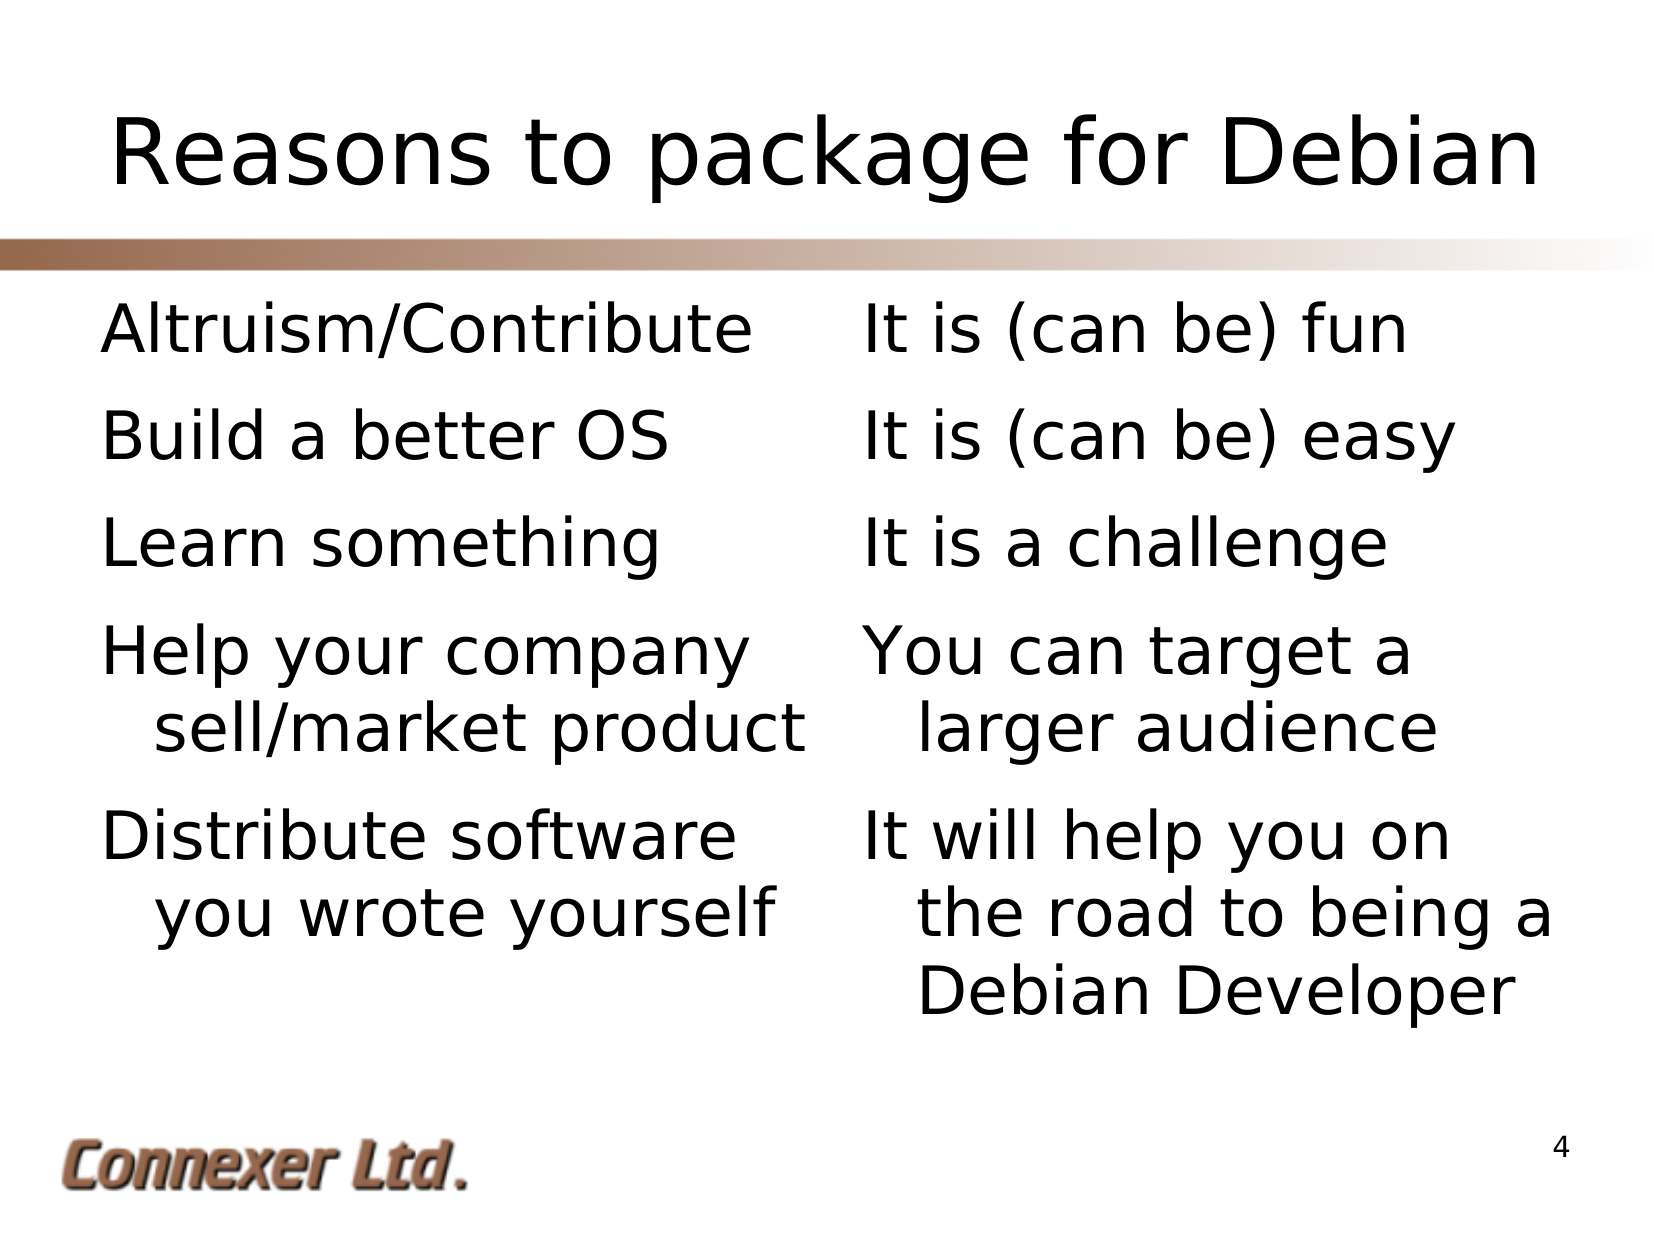

# Reasons to package for Debian
Altruism/Contribute
Build a better OS
Learn something
Help your company sell/market product
Distribute software you wrote yourself
It is (can be) fun
It is (can be) easy
It is a challenge
You can target a larger audience
It will help you on the road to being a Debian Developer
4